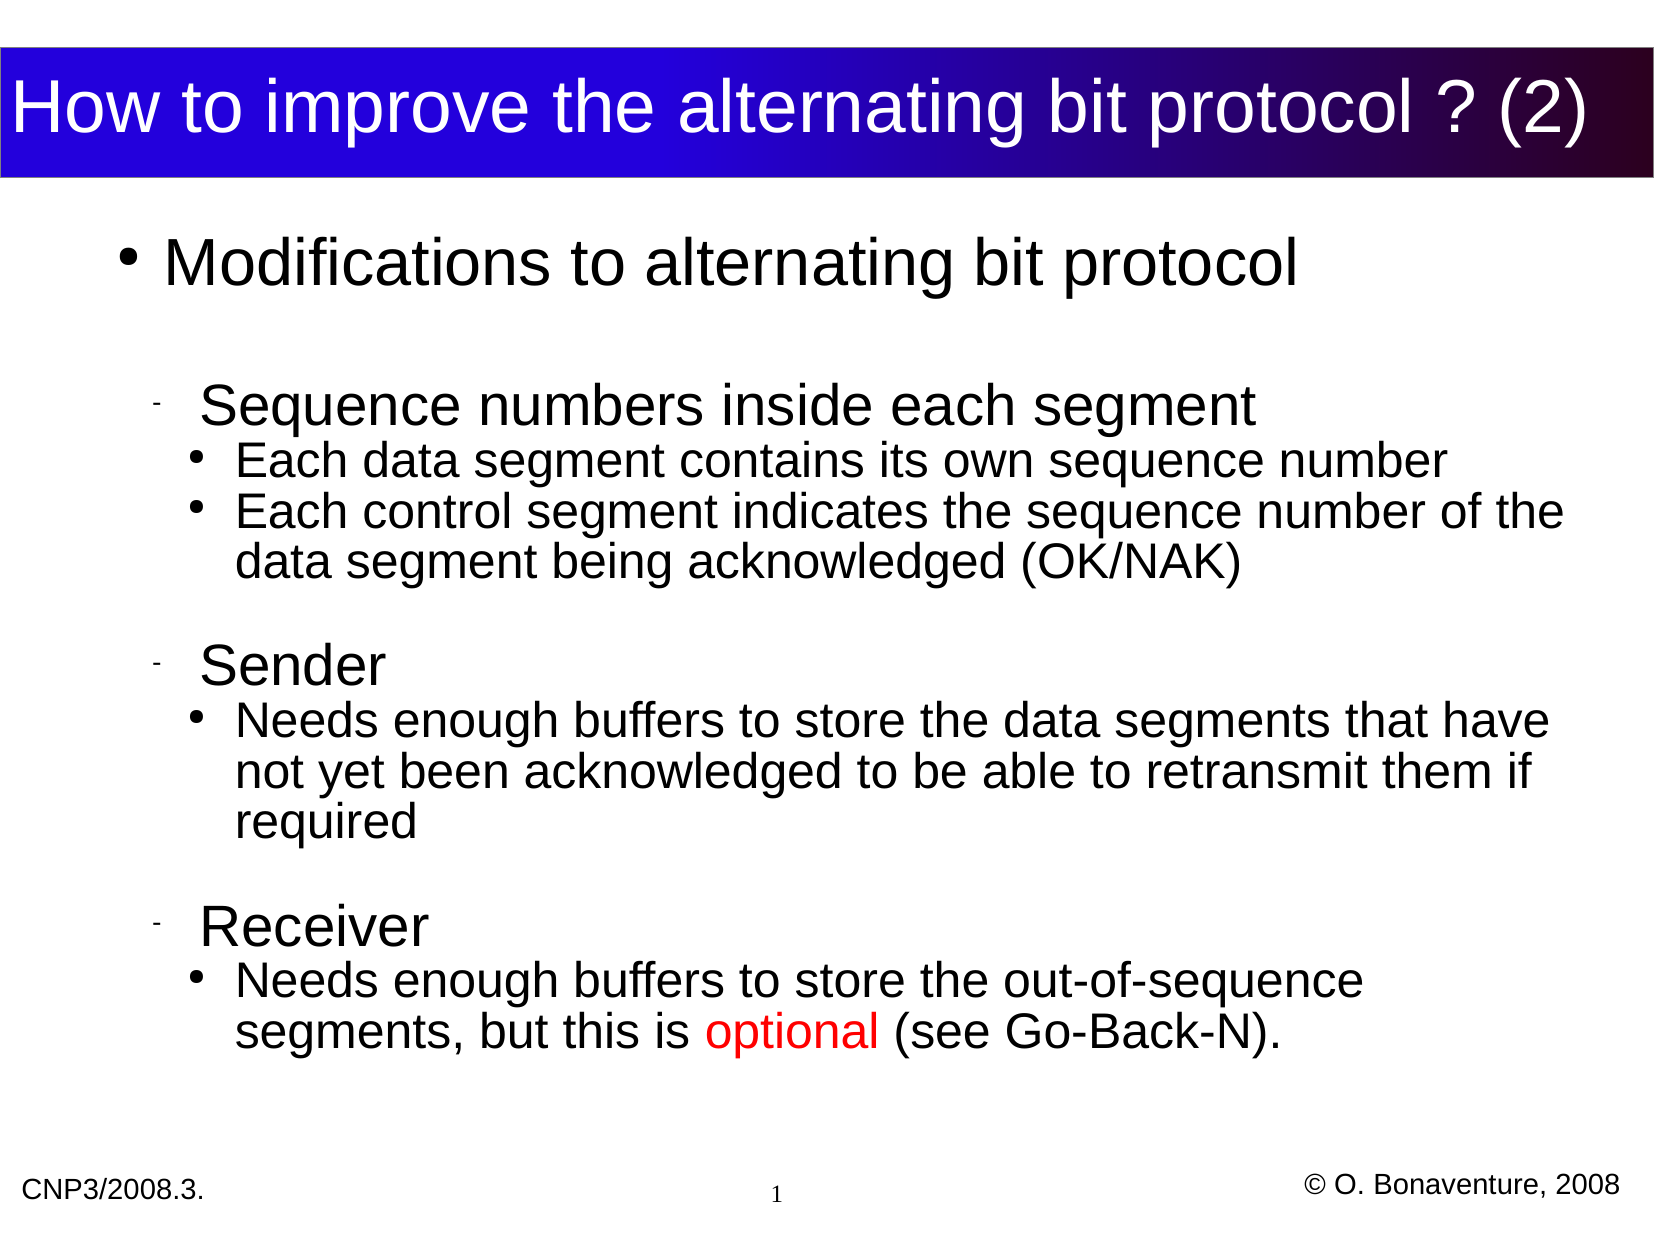

# How to improve the alternating bit protocol ? (2)
Modifications to alternating bit protocol
Sequence numbers inside each segment
Each data segment contains its own sequence number
Each control segment indicates the sequence number of the data segment being acknowledged (OK/NAK)
Sender
Needs enough buffers to store the data segments that have not yet been acknowledged to be able to retransmit them if required
Receiver
Needs enough buffers to store the out-of-sequence segments, but this is optional (see Go-Back-N).
© O. Bonaventure, 2008
CNP3/2008.3.